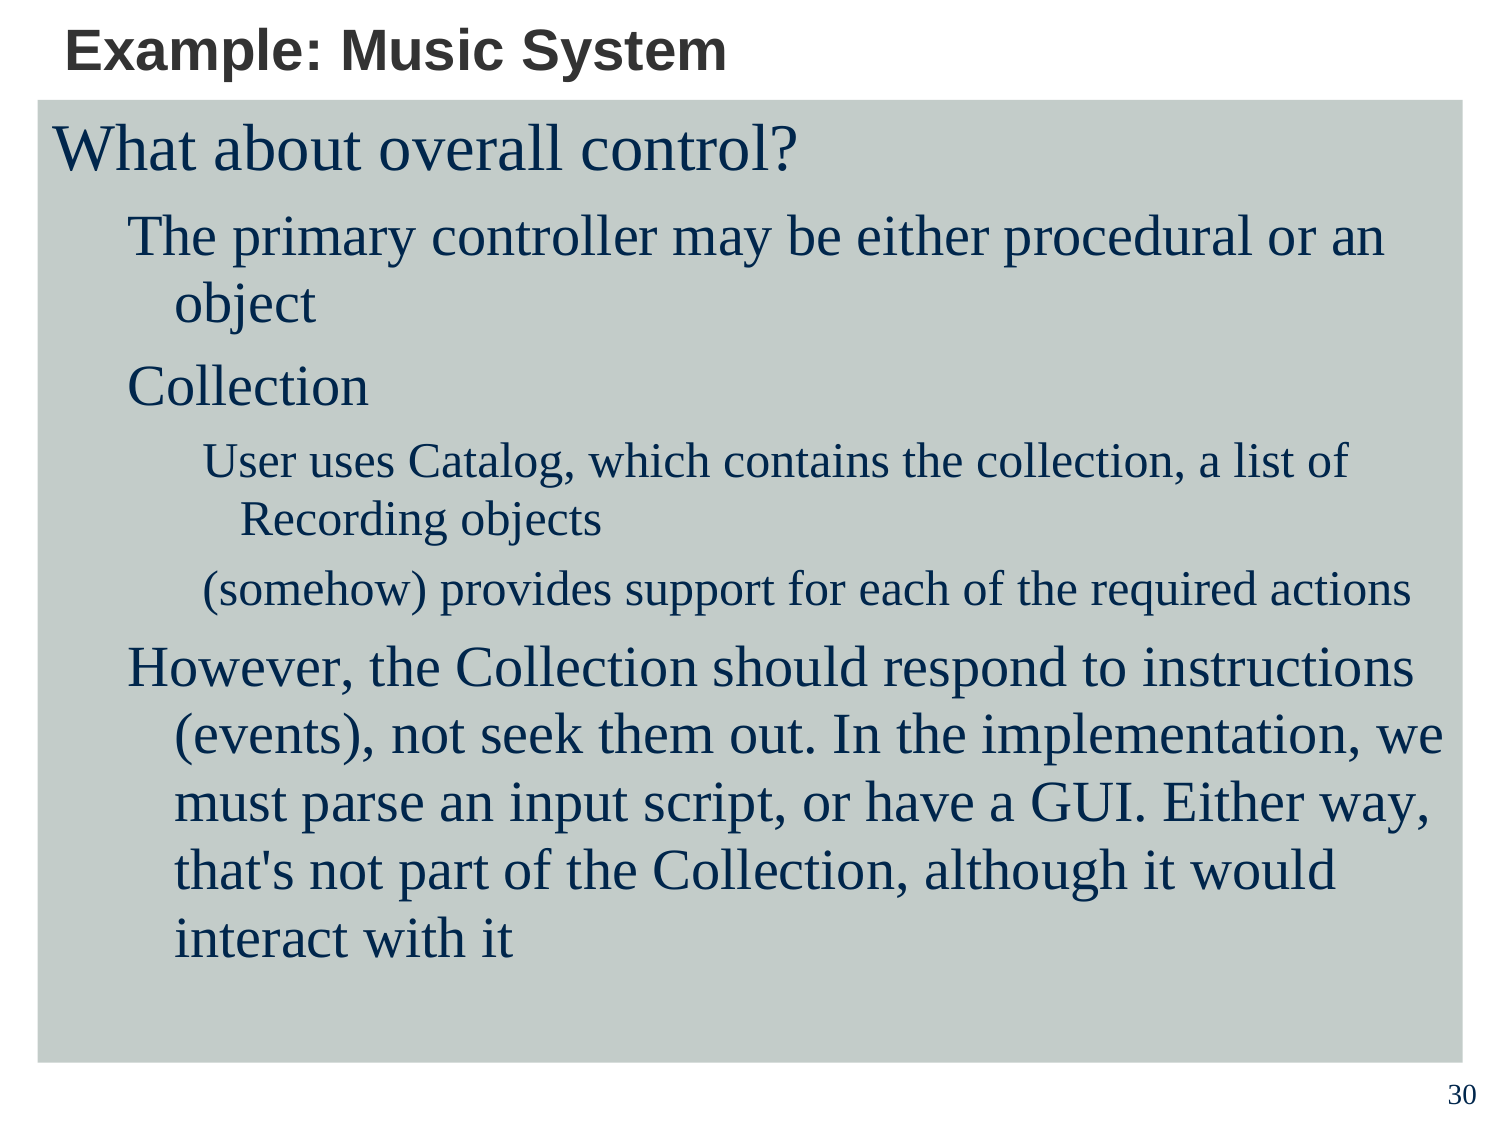

# Example: Music System
What about overall control?
The primary controller may be either procedural or an object
Collection
User uses Catalog, which contains the collection, a list of Recording objects
(somehow) provides support for each of the required actions
However, the Collection should respond to instructions (events), not seek them out. In the implementation, we must parse an input script, or have a GUI. Either way, that's not part of the Collection, although it would interact with it